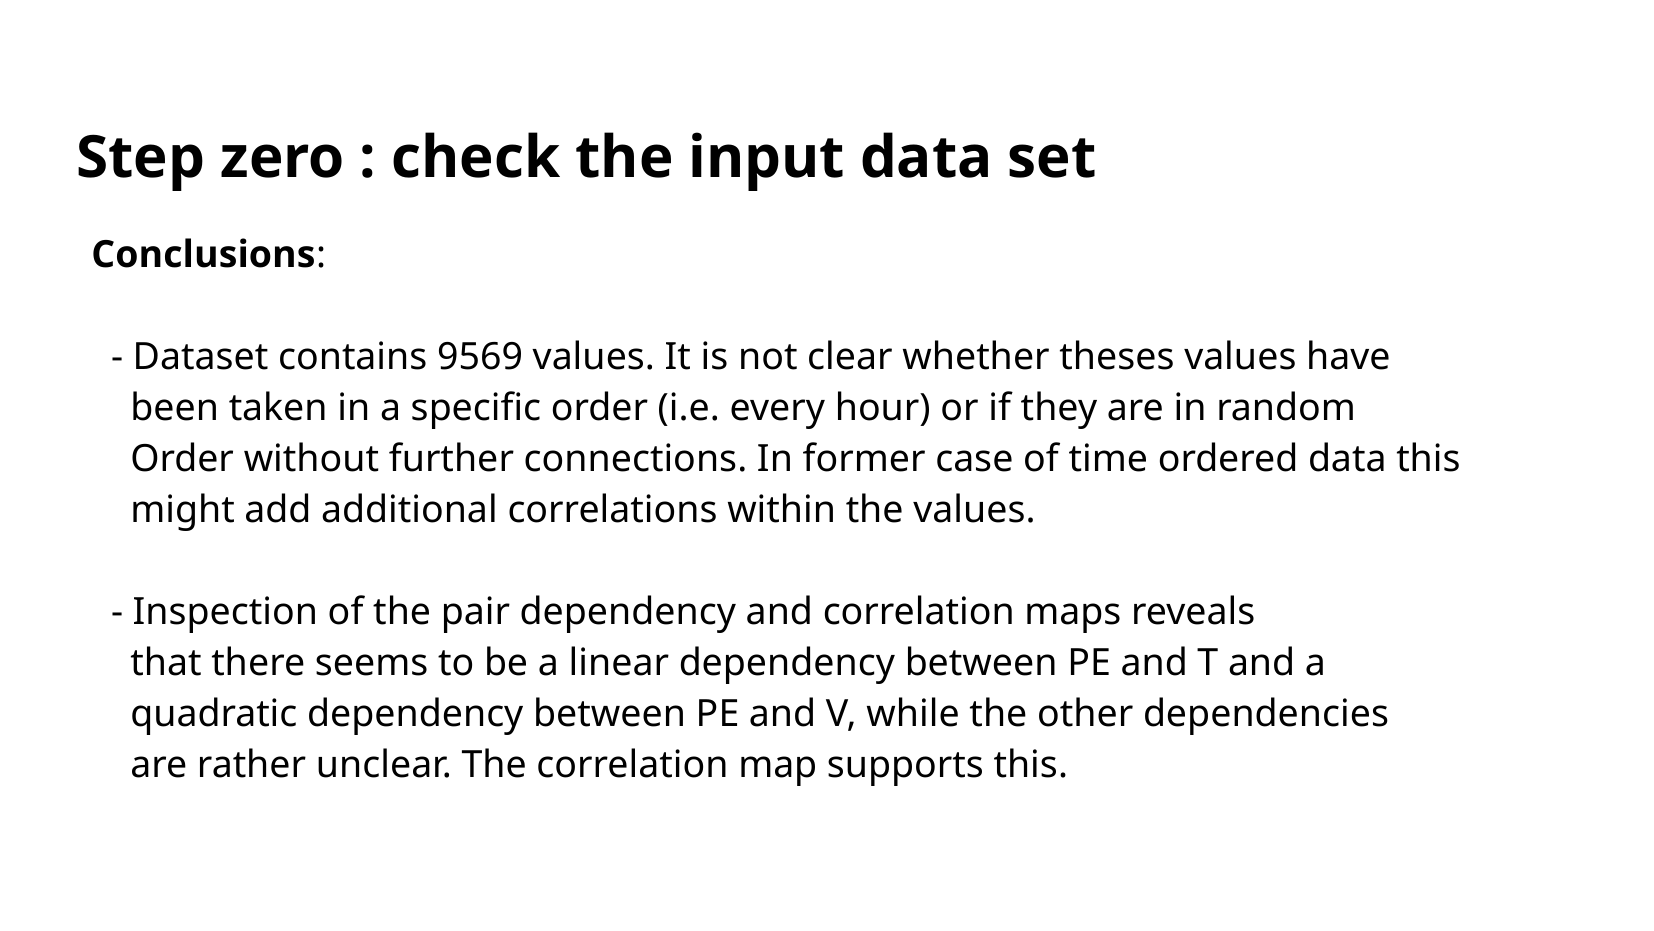

# Step zero : check the input data set
Conclusions:
 - Dataset contains 9569 values. It is not clear whether theses values have
 been taken in a specific order (i.e. every hour) or if they are in random
 Order without further connections. In former case of time ordered data this
 might add additional correlations within the values.
 - Inspection of the pair dependency and correlation maps reveals
 that there seems to be a linear dependency between PE and T and a
 quadratic dependency between PE and V, while the other dependencies
 are rather unclear. The correlation map supports this.